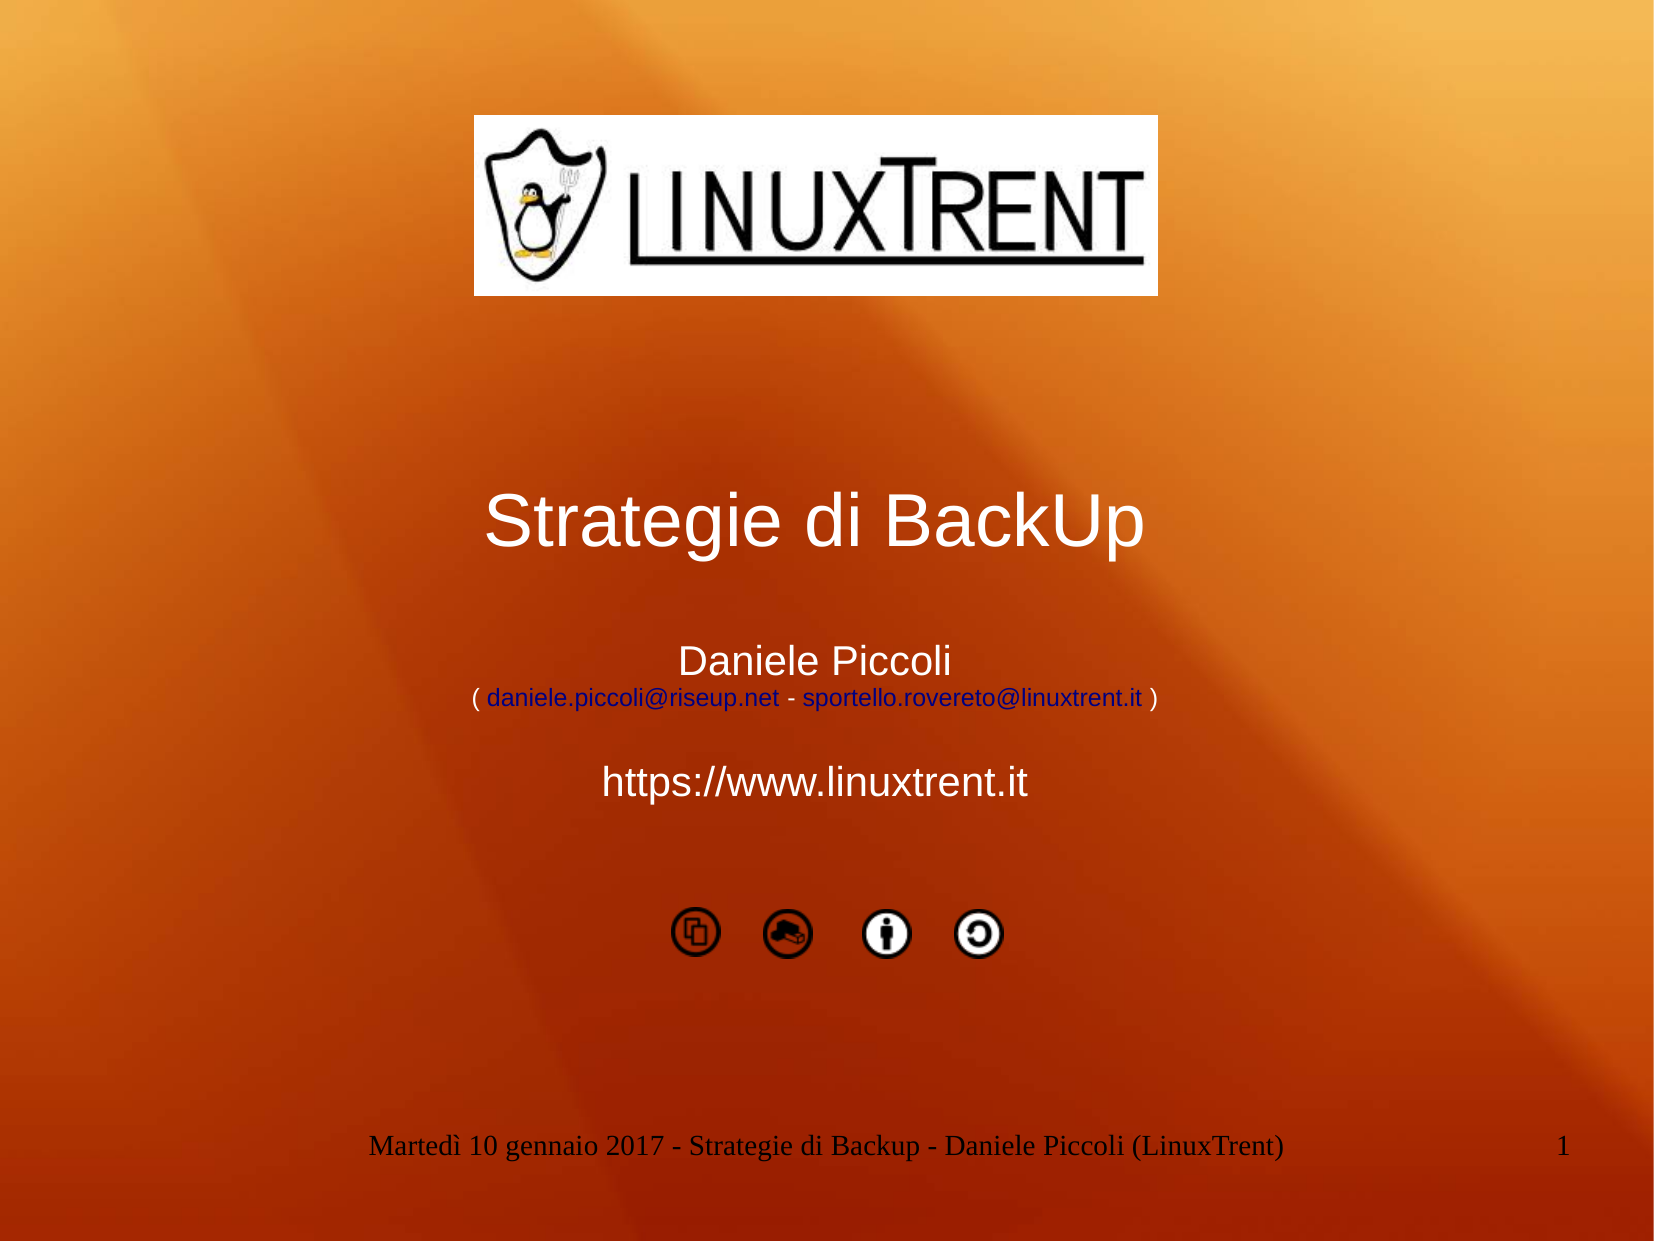

# Strategie di BackUp
Daniele Piccoli
( daniele.piccoli@riseup.net - sportello.rovereto@linuxtrent.it )
https://www.linuxtrent.it
Martedì 10 gennaio 2017 - Strategie di Backup - Daniele Piccoli (LinuxTrent)
1